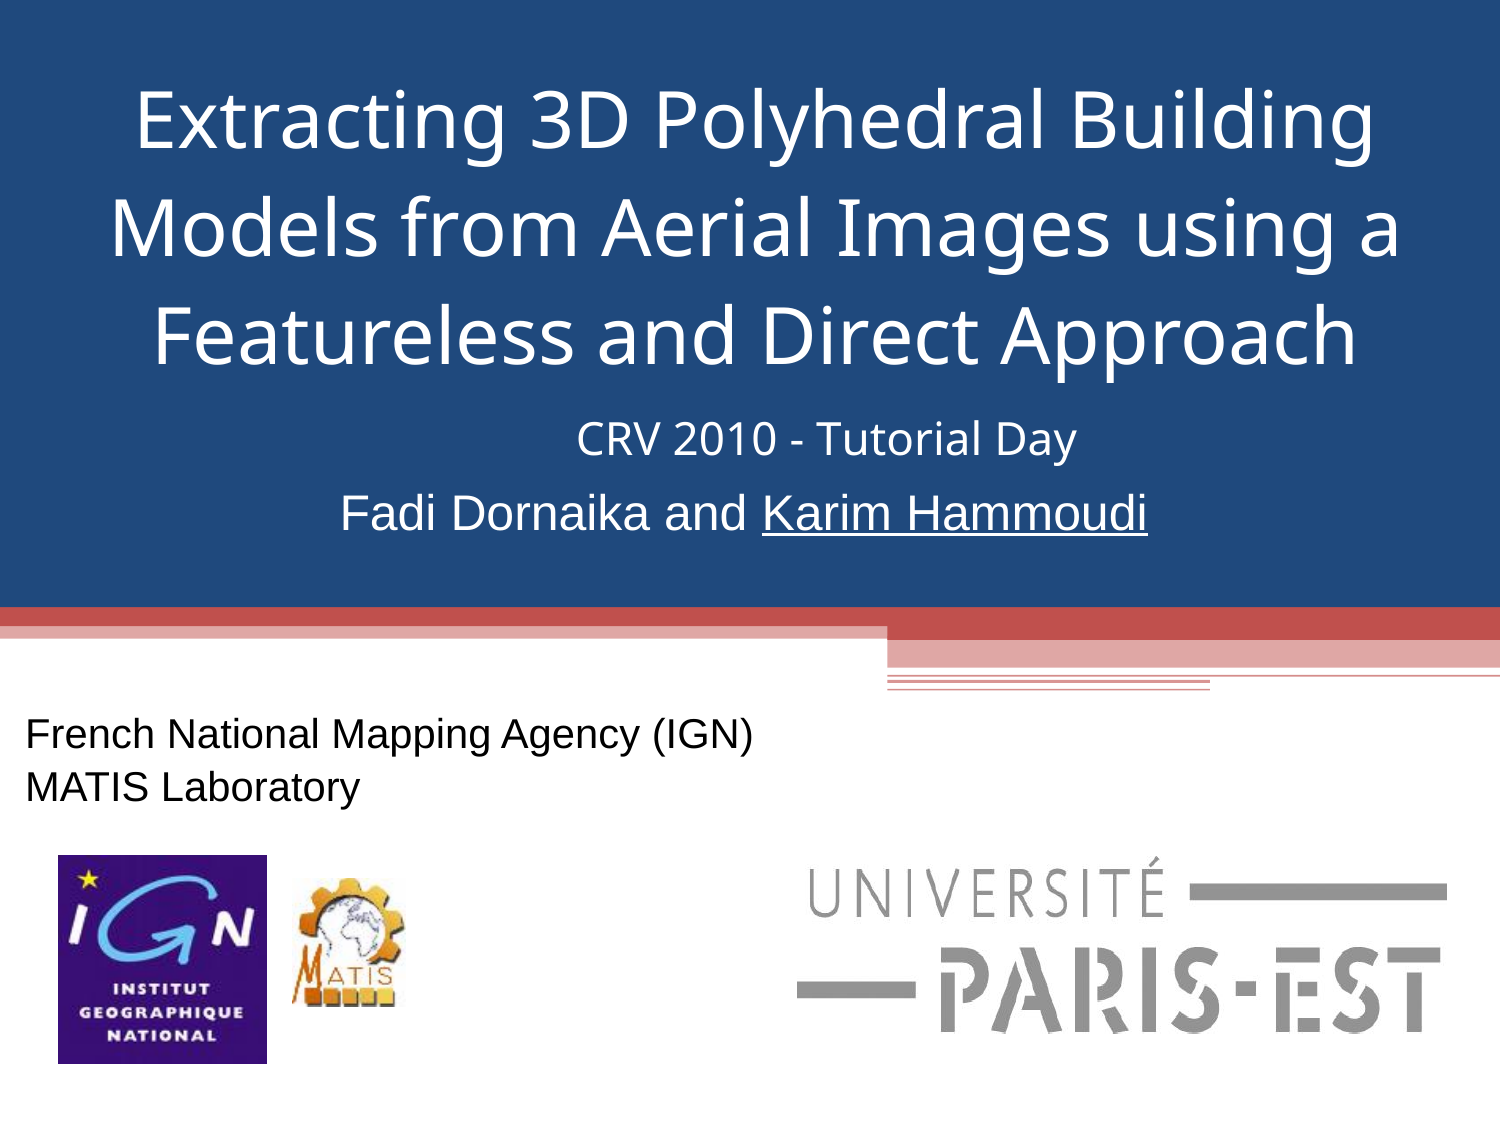

# Extracting 3D Polyhedral Building Models from Aerial Images using a Featureless and Direct Approach
CRV 2010 - Tutorial Day
Fadi Dornaika and Karim Hammoudi
French National Mapping Agency (IGN)
MATIS Laboratory